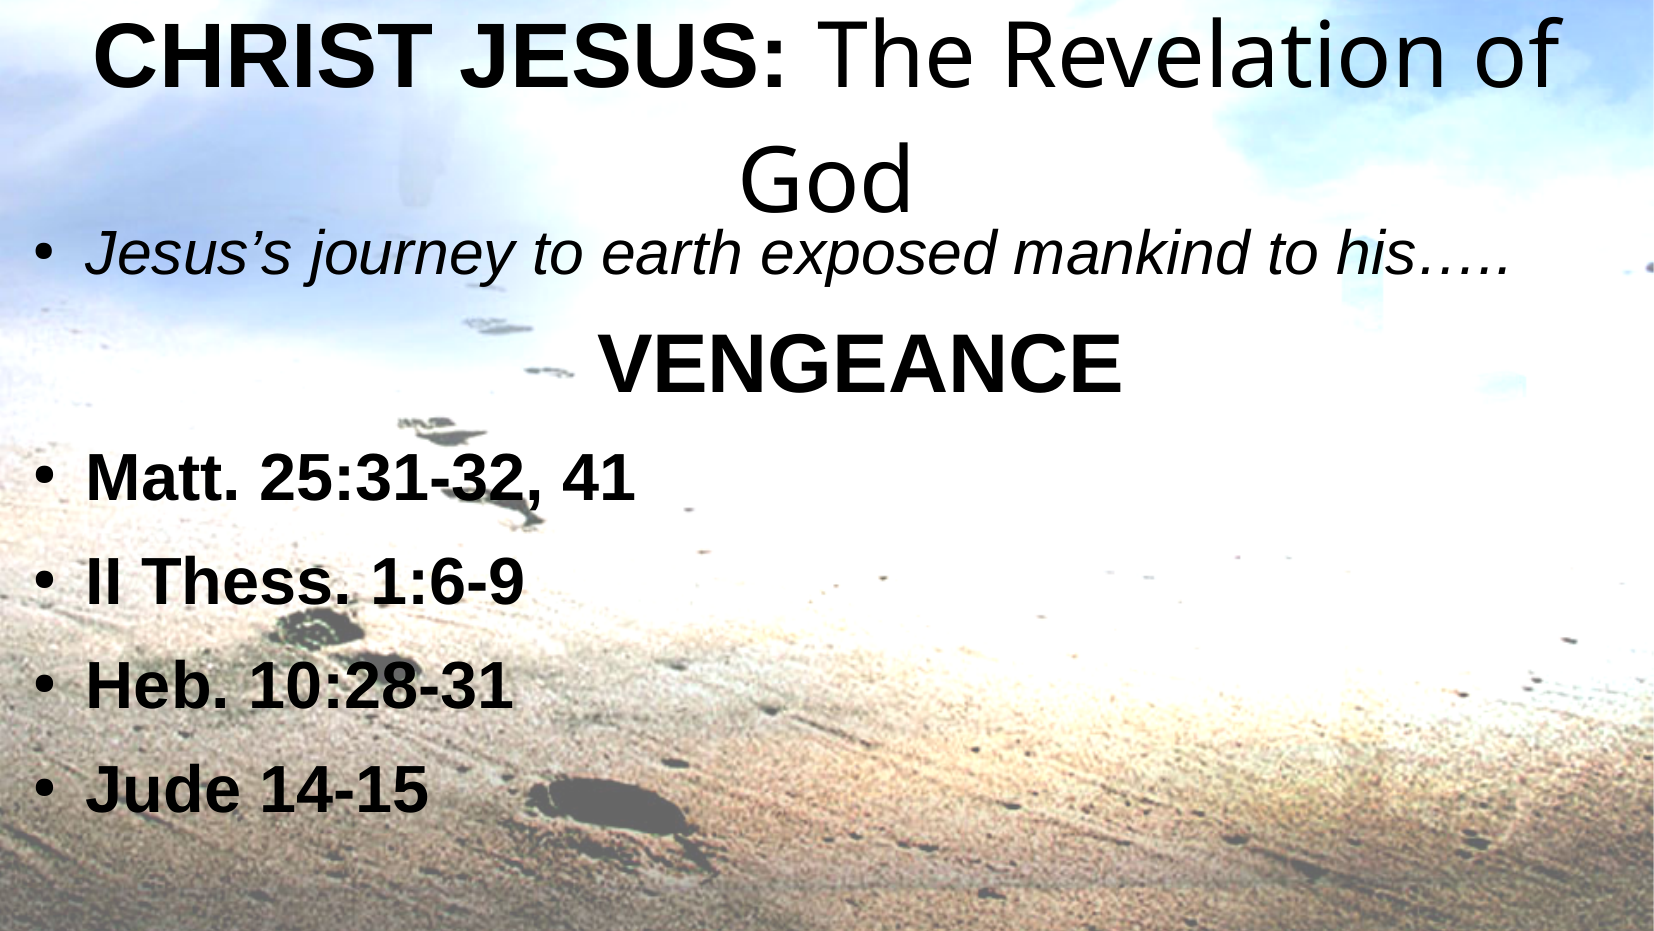

# CHRIST JESUS: The Revelation of God
Jesus’s journey to earth exposed mankind to his…..
VENGEANCE
Matt. 25:31-32, 41
II Thess. 1:6-9
Heb. 10:28-31
Jude 14-15